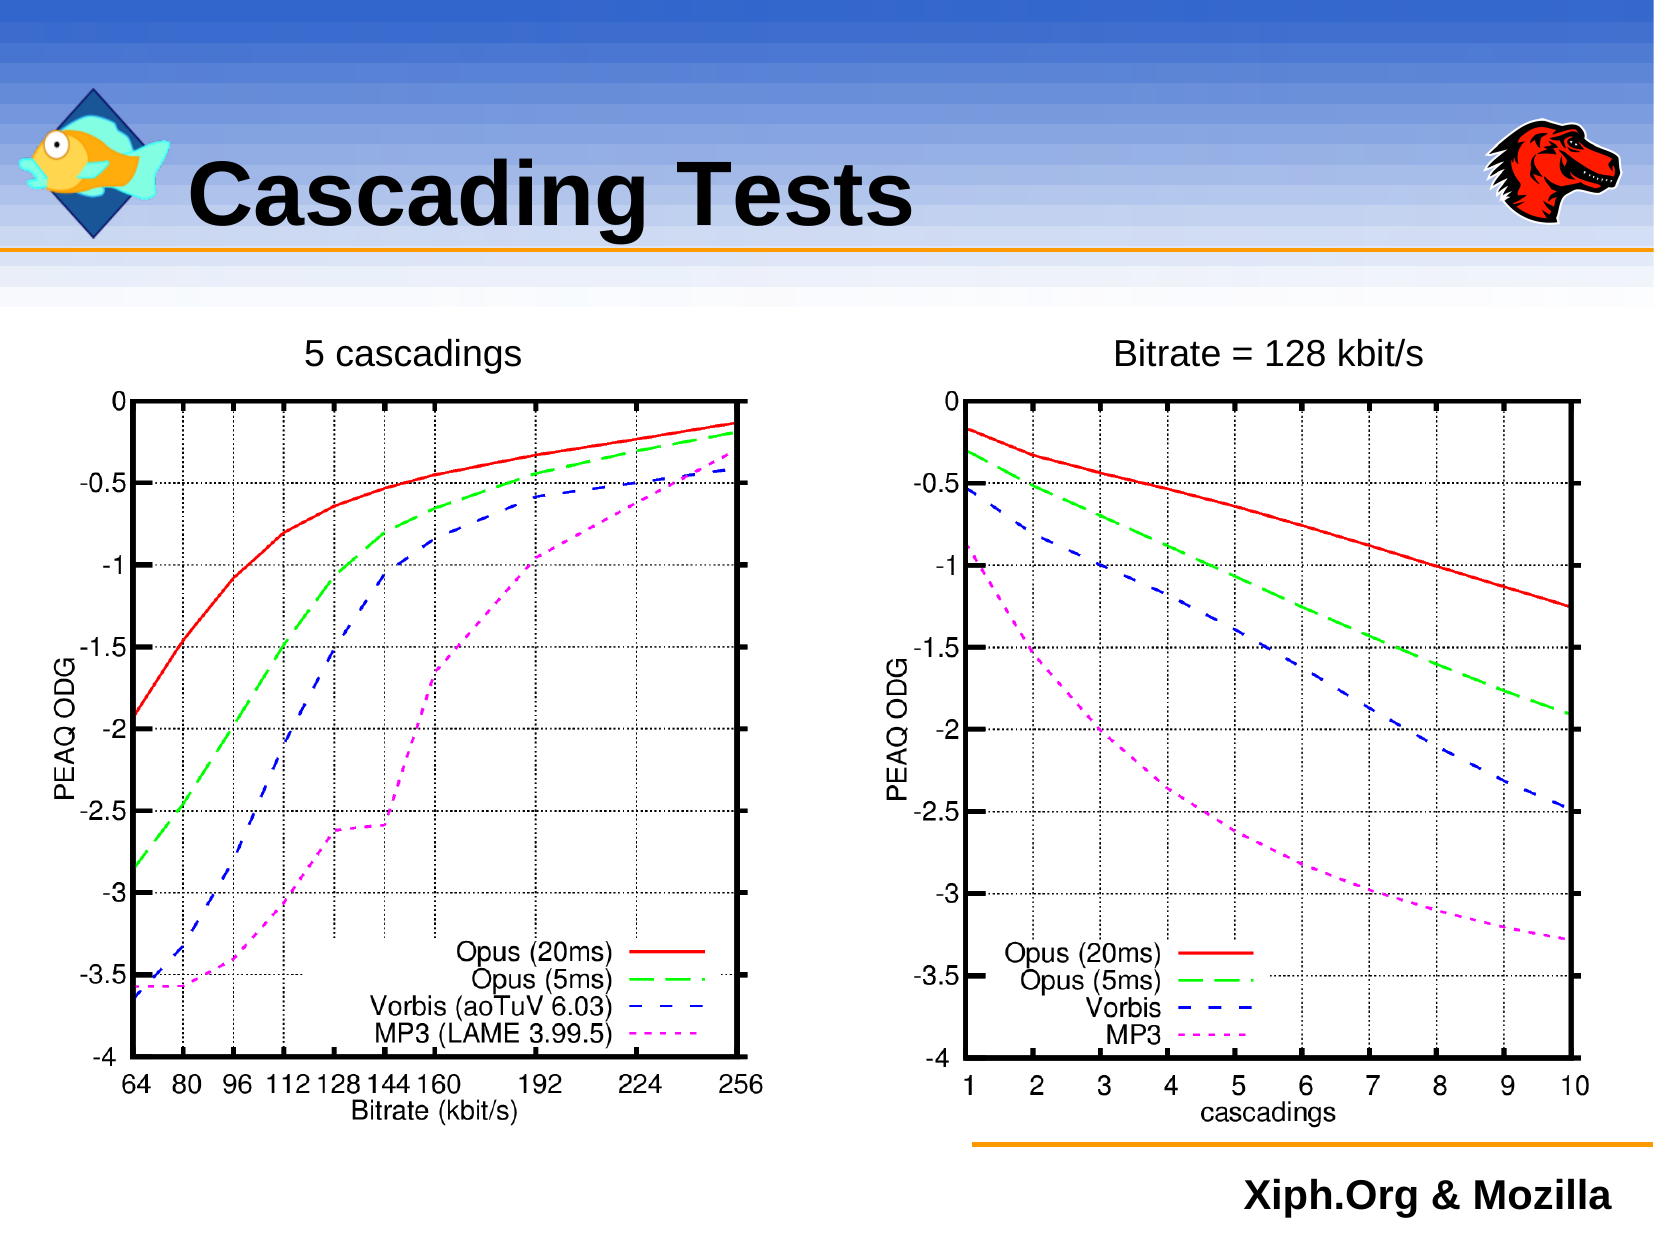

# Cascading Tests
5 cascadings
Bitrate = 128 kbit/s